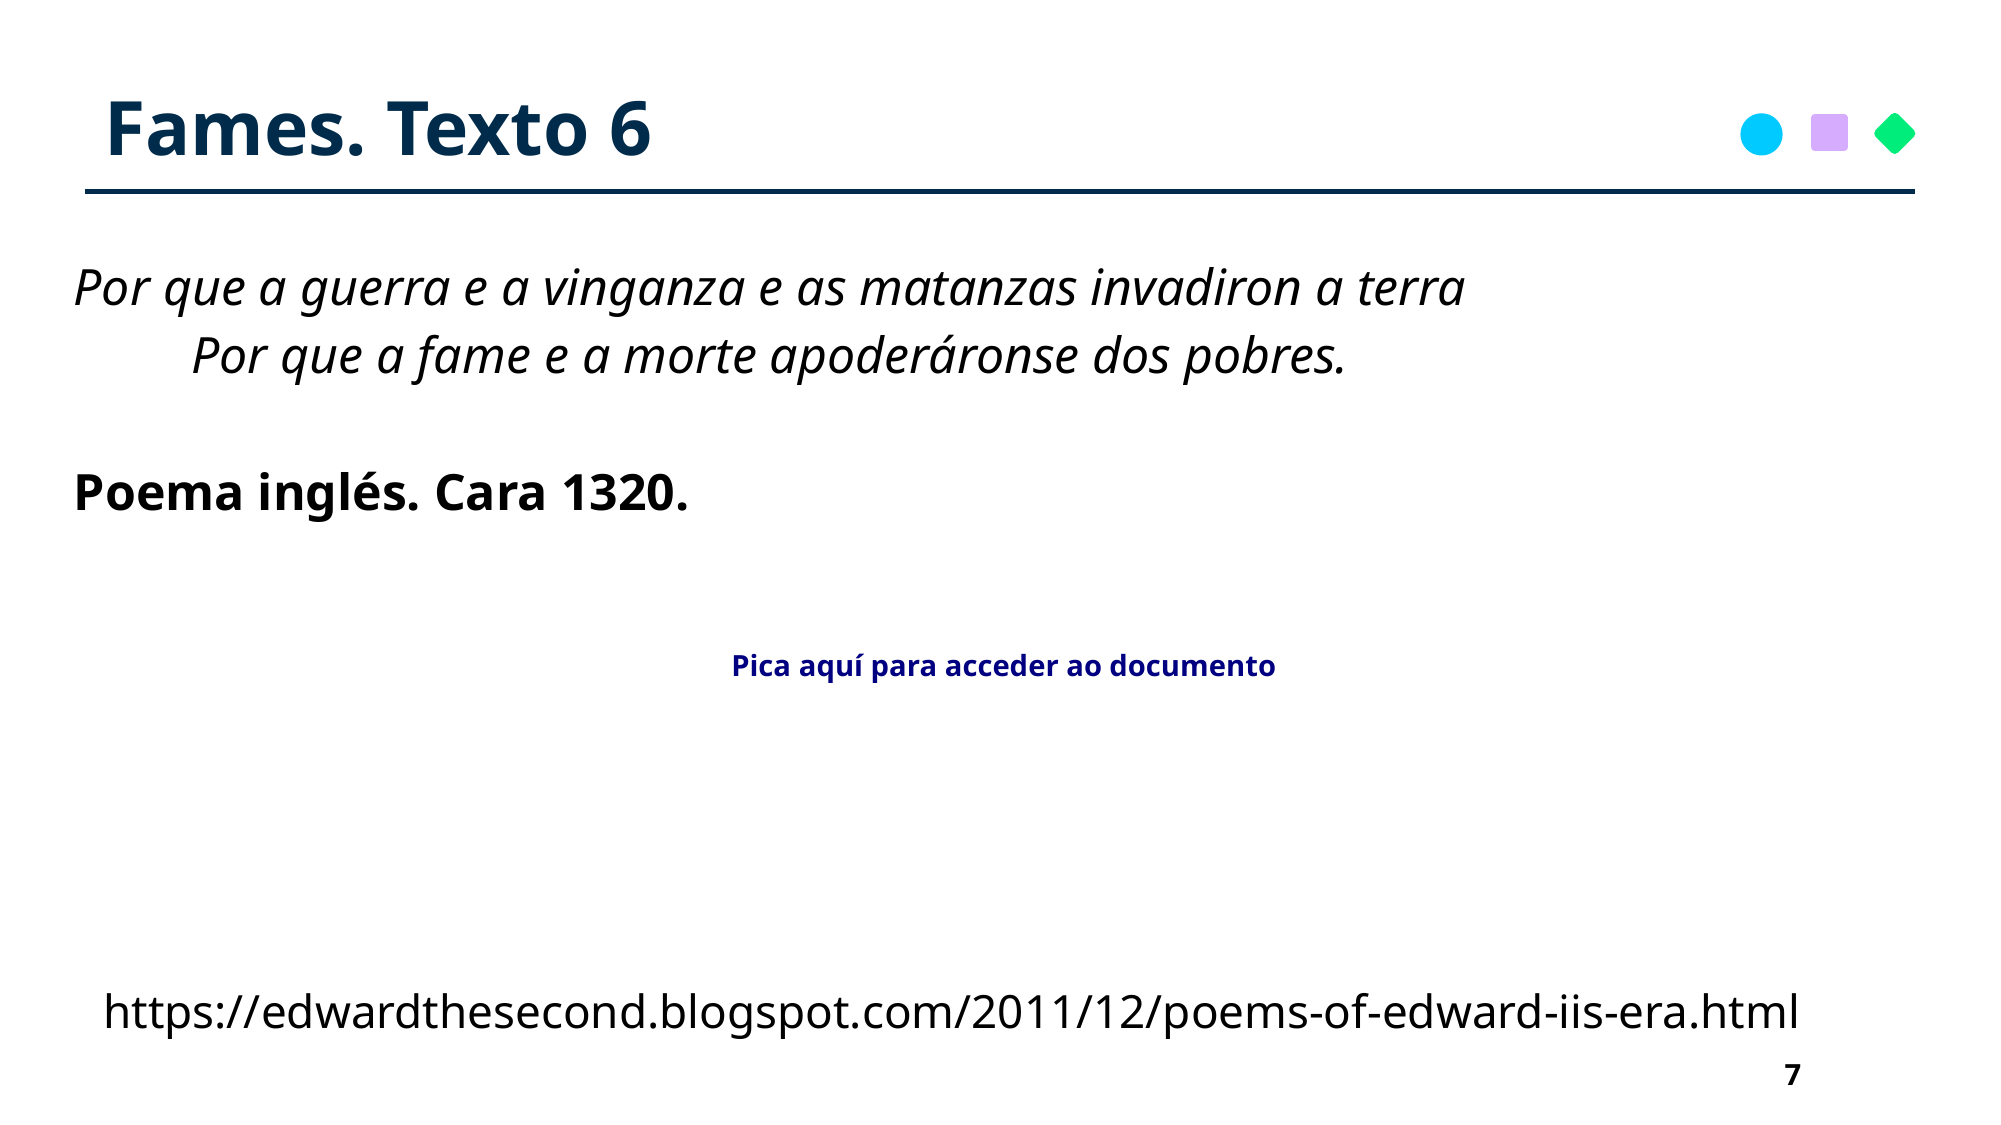

# Fames. Texto 6
Por que a guerra e a vinganza e as matanzas invadiron a terra
Por que a fame e a morte apoderáronse dos pobres.
Poema inglés. Cara 1320.
Pica aquí para acceder ao documento
https://edwardthesecond.blogspot.com/2011/12/poems-of-edward-iis-era.html